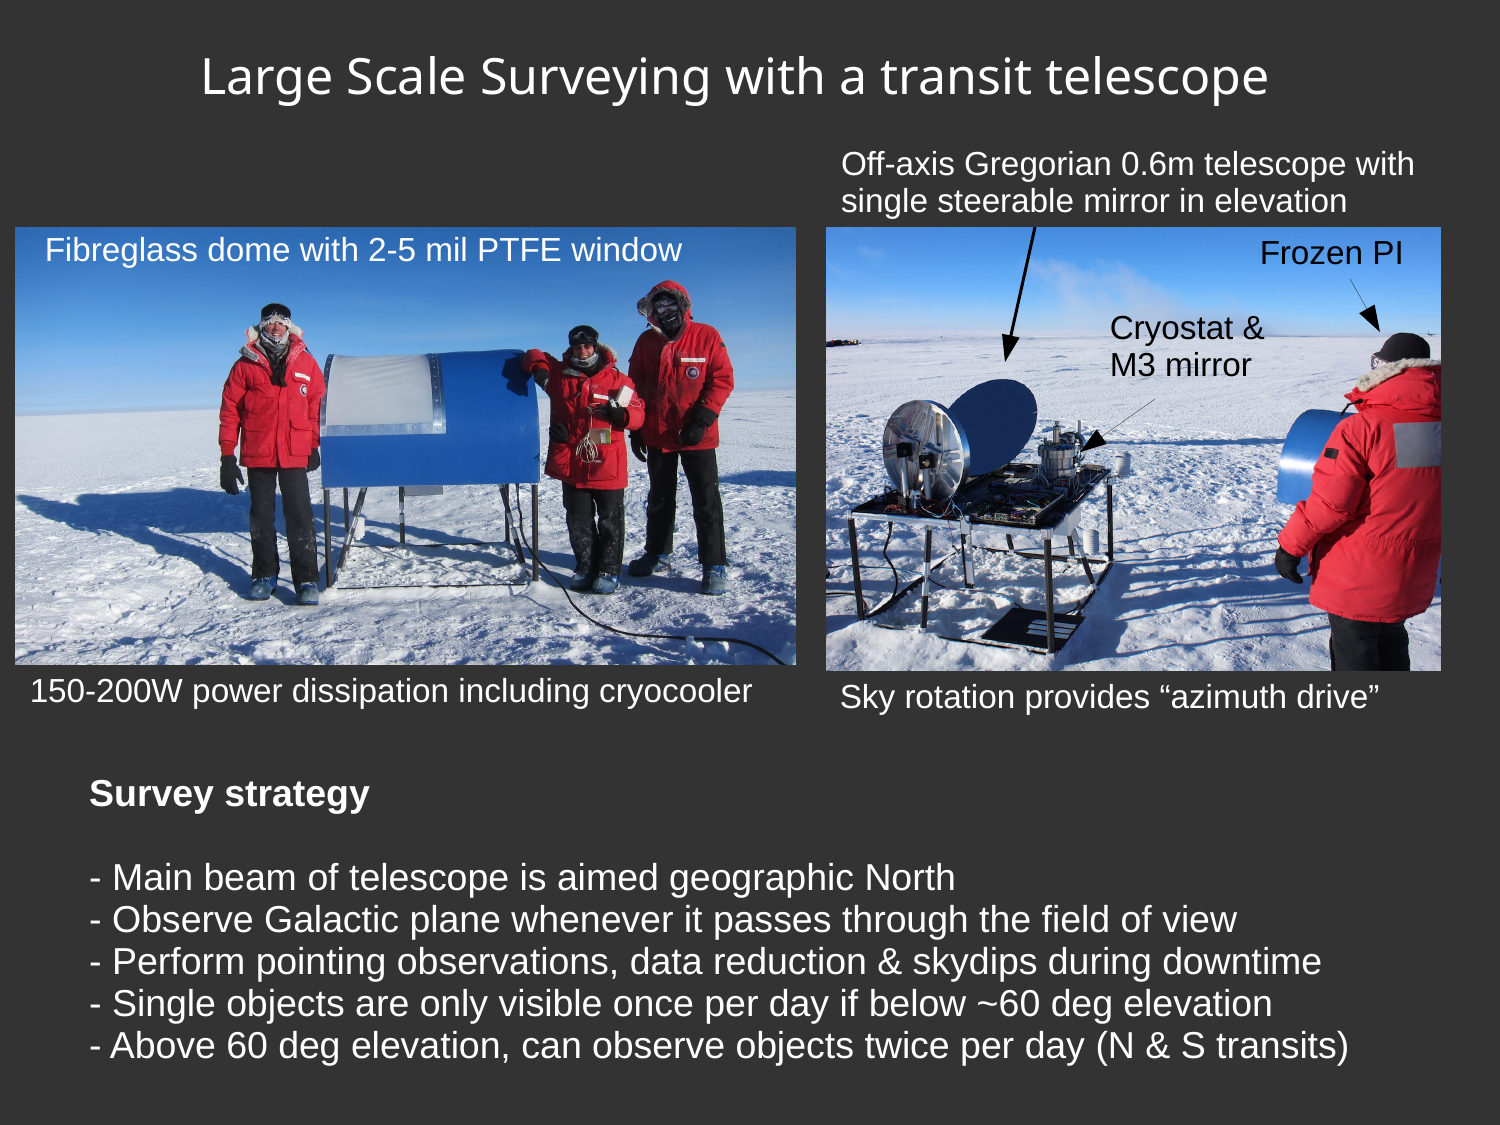

# Large Scale Surveying with a transit telescope
Off-axis Gregorian 0.6m telescope with single steerable mirror in elevation
Fibreglass dome with 2-5 mil PTFE window
Frozen PI
Cryostat &
M3 mirror
150-200W power dissipation including cryocooler
Sky rotation provides “azimuth drive”
Survey strategy
- Main beam of telescope is aimed geographic North
- Observe Galactic plane whenever it passes through the field of view
- Perform pointing observations, data reduction & skydips during downtime
- Single objects are only visible once per day if below ~60 deg elevation
- Above 60 deg elevation, can observe objects twice per day (N & S transits)